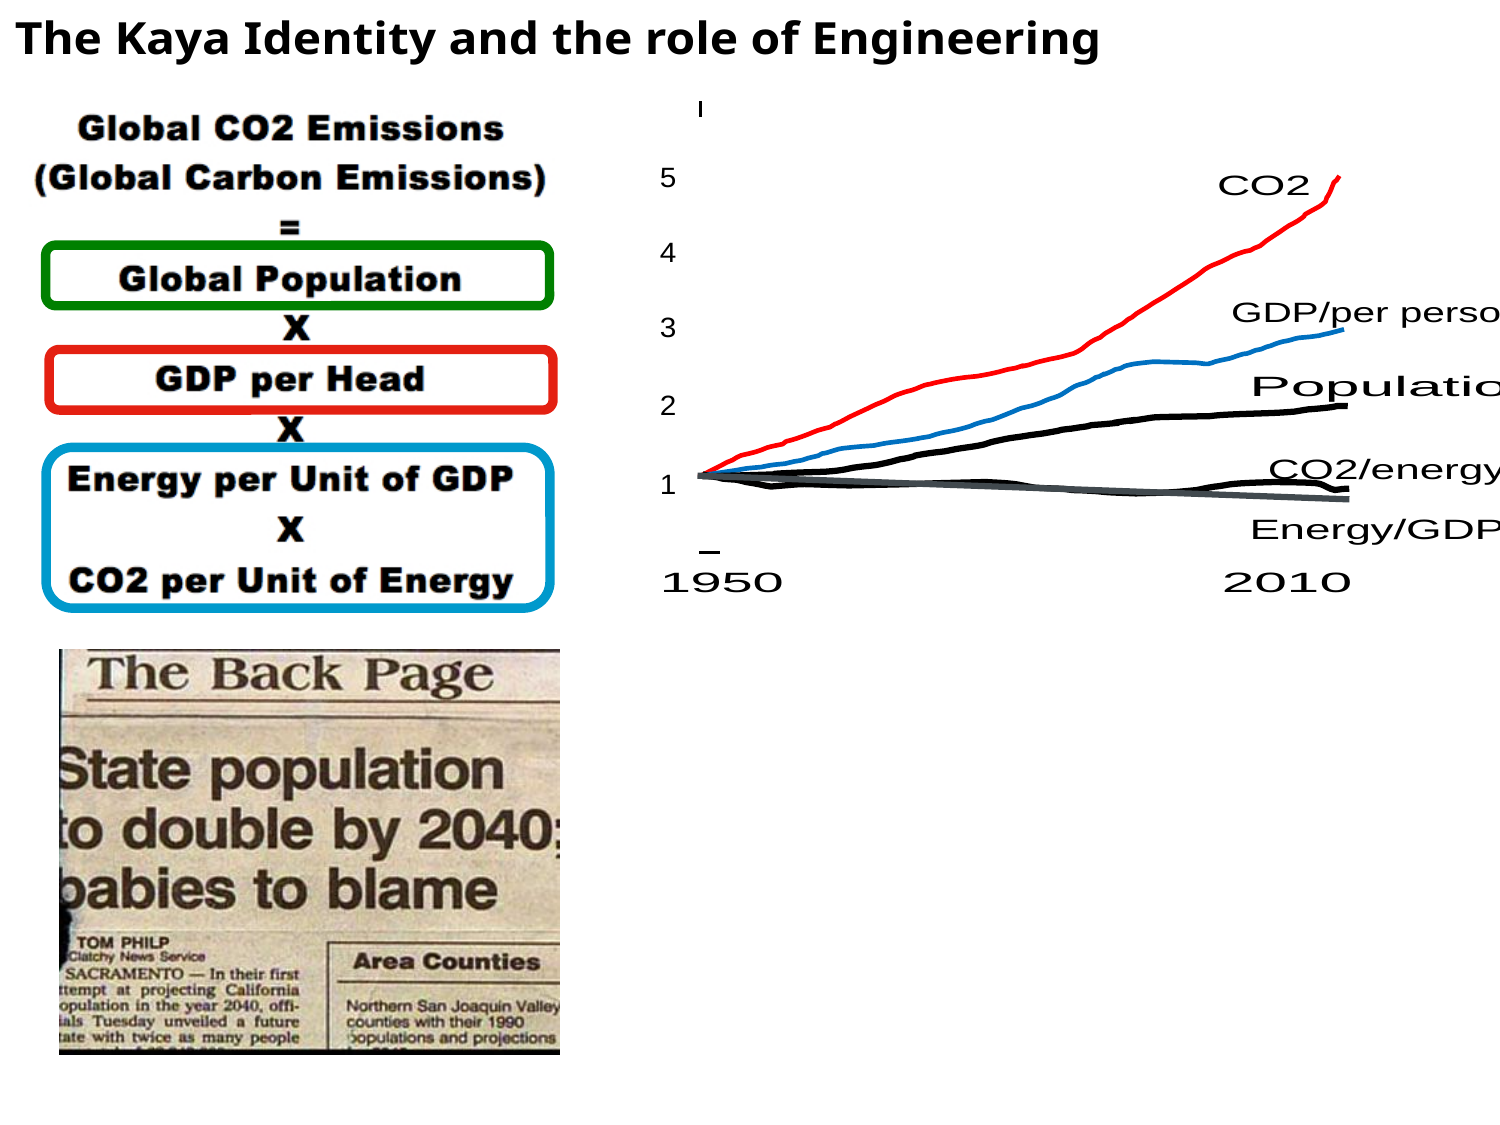

The Kaya Identity and the role of Engineering
5
4
3
2
1
1950
2010
CO2
GDP/per person
Population
CO2/energy
Energy/GDP